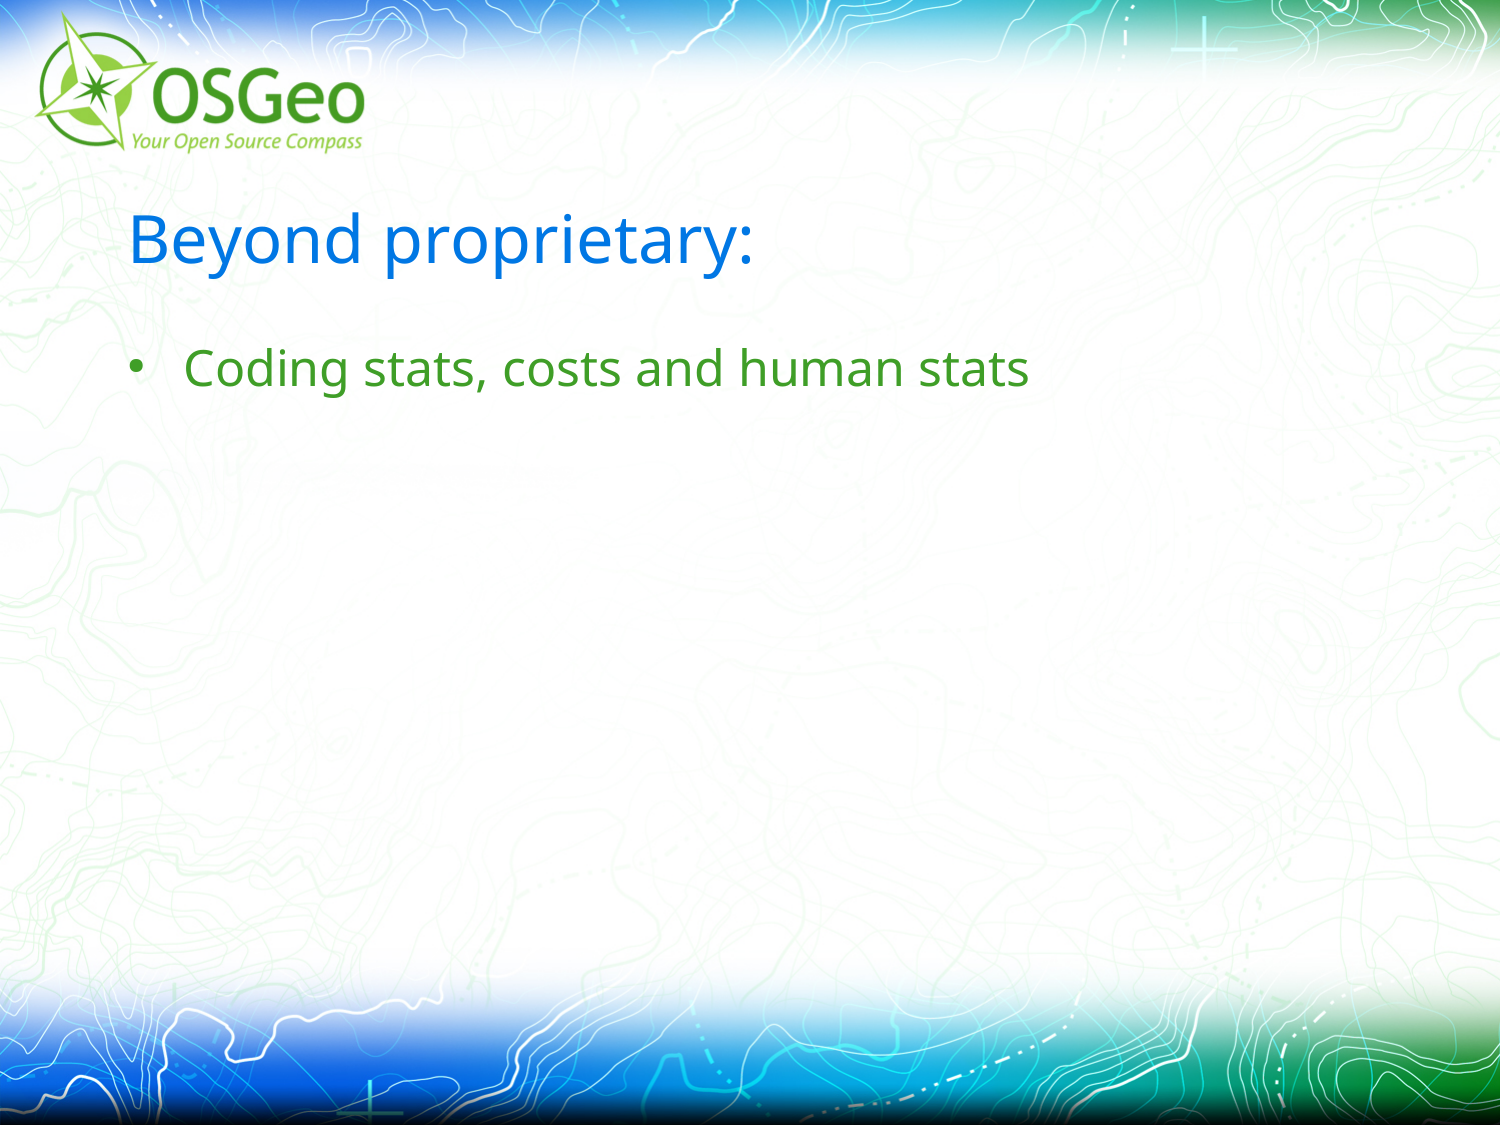

# Beyond proprietary:
Coding stats, costs and human stats